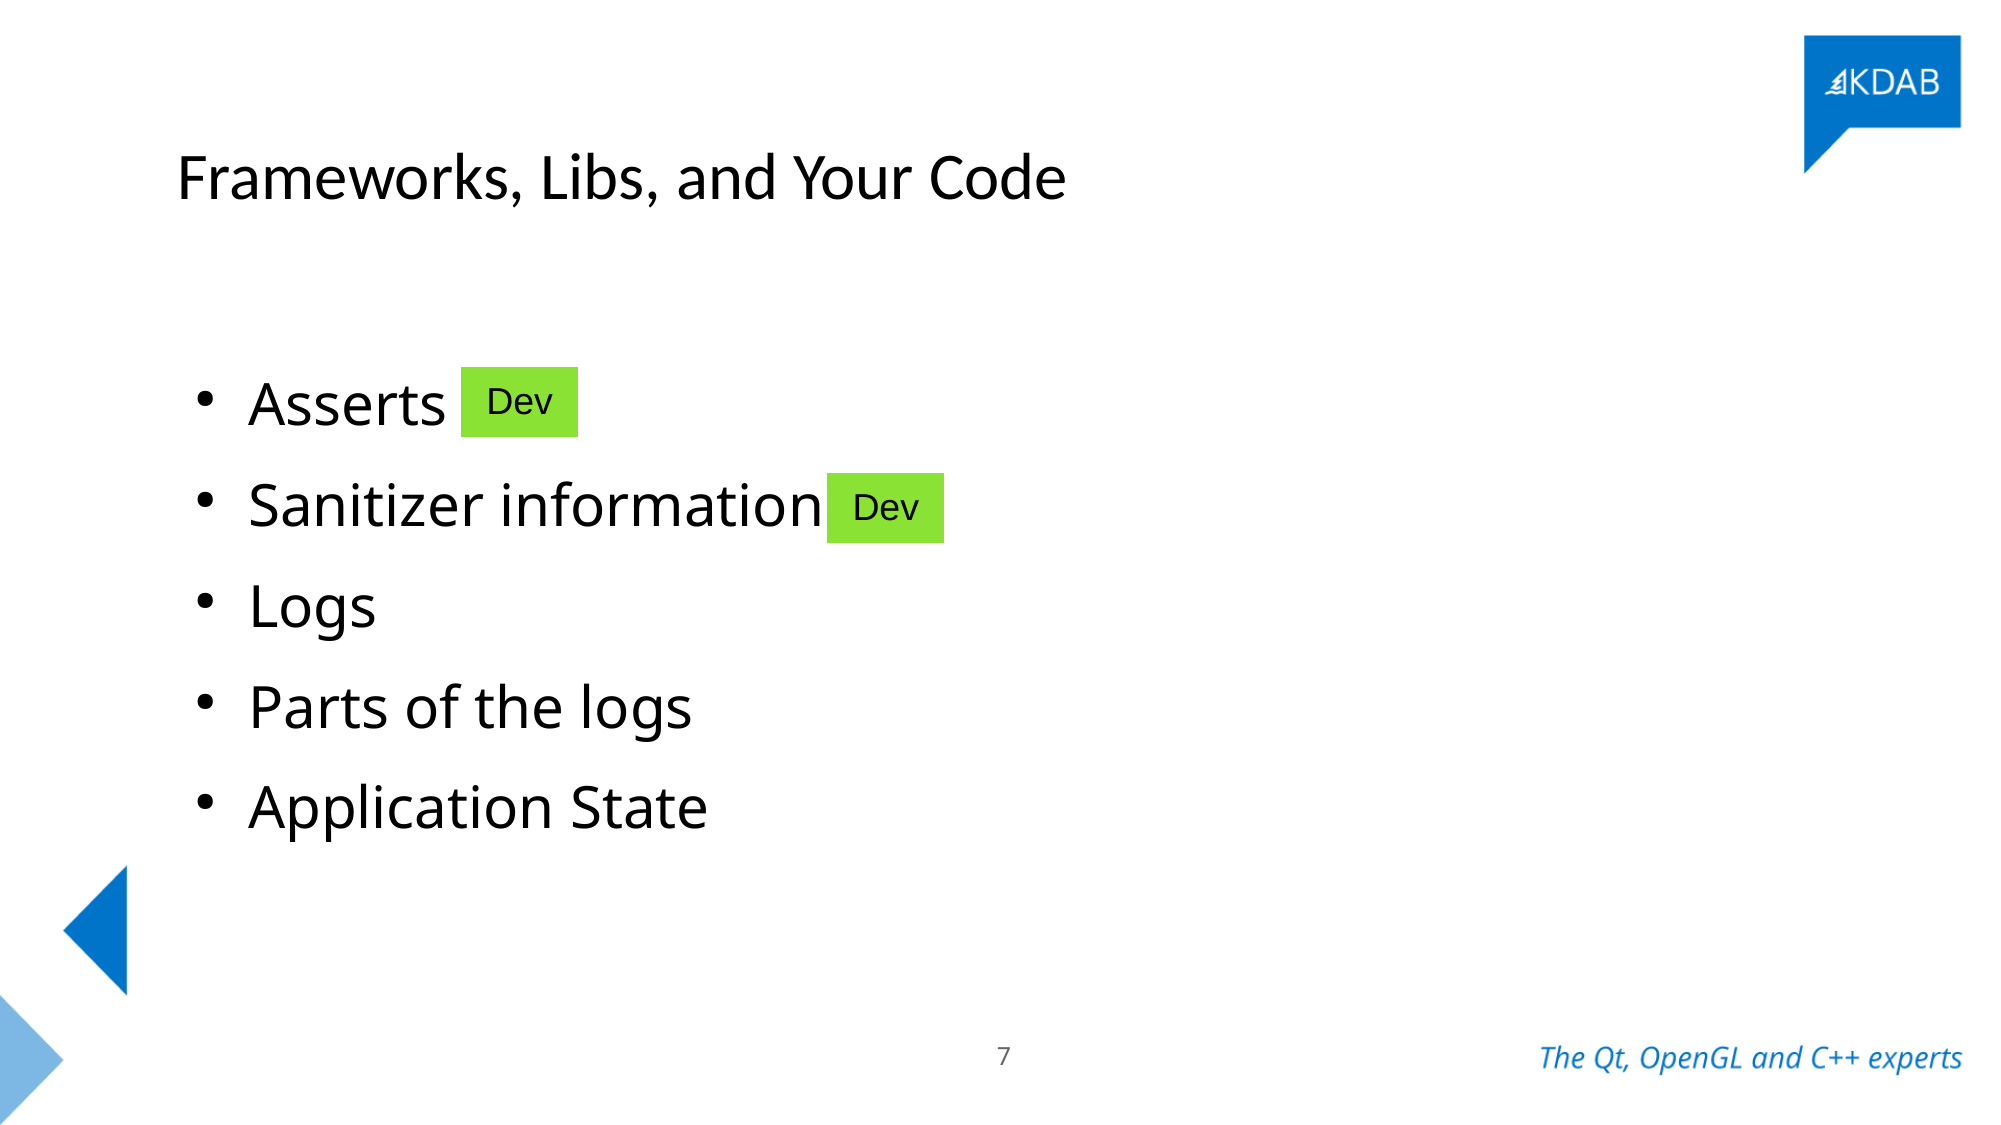

# Frameworks, Libs, and Your Code
Asserts
Sanitizer information
Logs
Parts of the logs
Application State
Deb
Dev
Dev